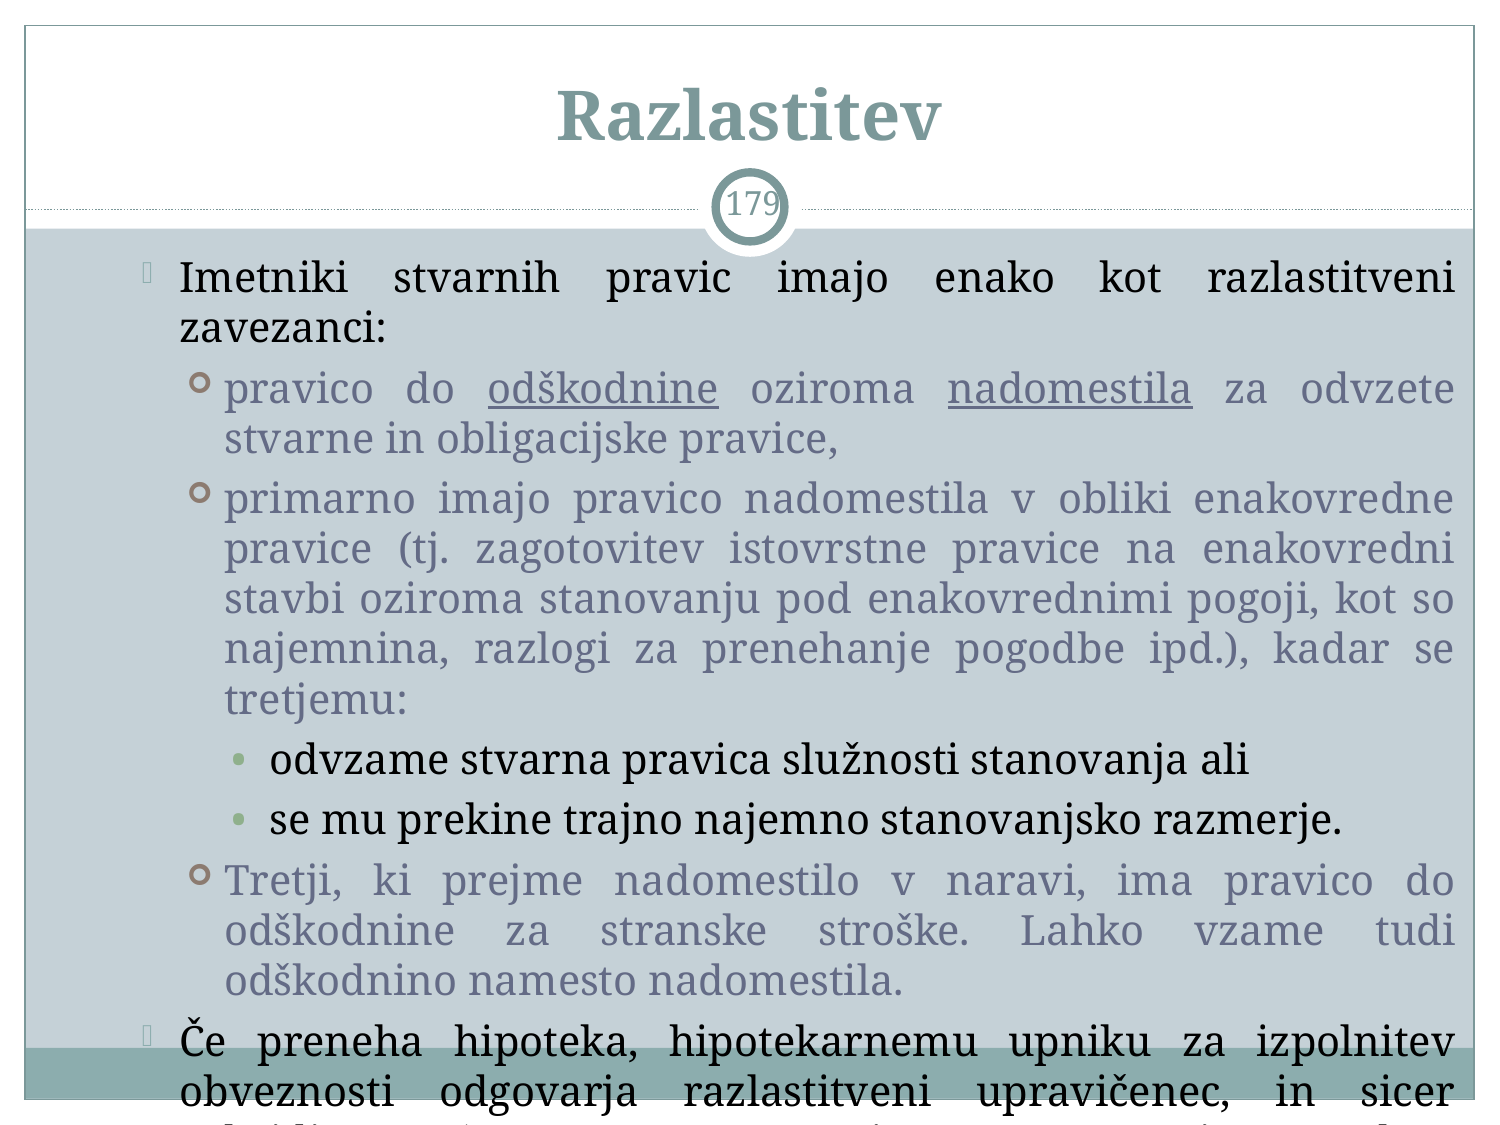

# Razlastitev
Imetniki stvarnih pravic imajo enako kot razlastitveni zavezanci:
pravico do odškodnine oziroma nadomestila za odvzete stvarne in obligacijske pravice,
primarno imajo pravico nadomestila v obliki enakovredne pravice (tj. zagotovitev istovrstne pravice na enakovredni stavbi oziroma stanovanju pod enakovrednimi pogoji, kot so najemnina, razlogi za prenehanje pogodbe ipd.), kadar se tretjemu:
odvzame stvarna pravica služnosti stanovanja ali
se mu prekine trajno najemno stanovanjsko razmerje.
Tretji, ki prejme nadomestilo v naravi, ima pravico do odškodnine za stranske stroške. Lahko vzame tudi odškodnino namesto nadomestila.
Če preneha hipoteka, hipotekarnemu upniku za izpolnitev obveznosti odgovarja razlastitveni upravičenec, in sicer subsidiarno (stvarno zavarovanje se spremeni v osebno zavarovanje).